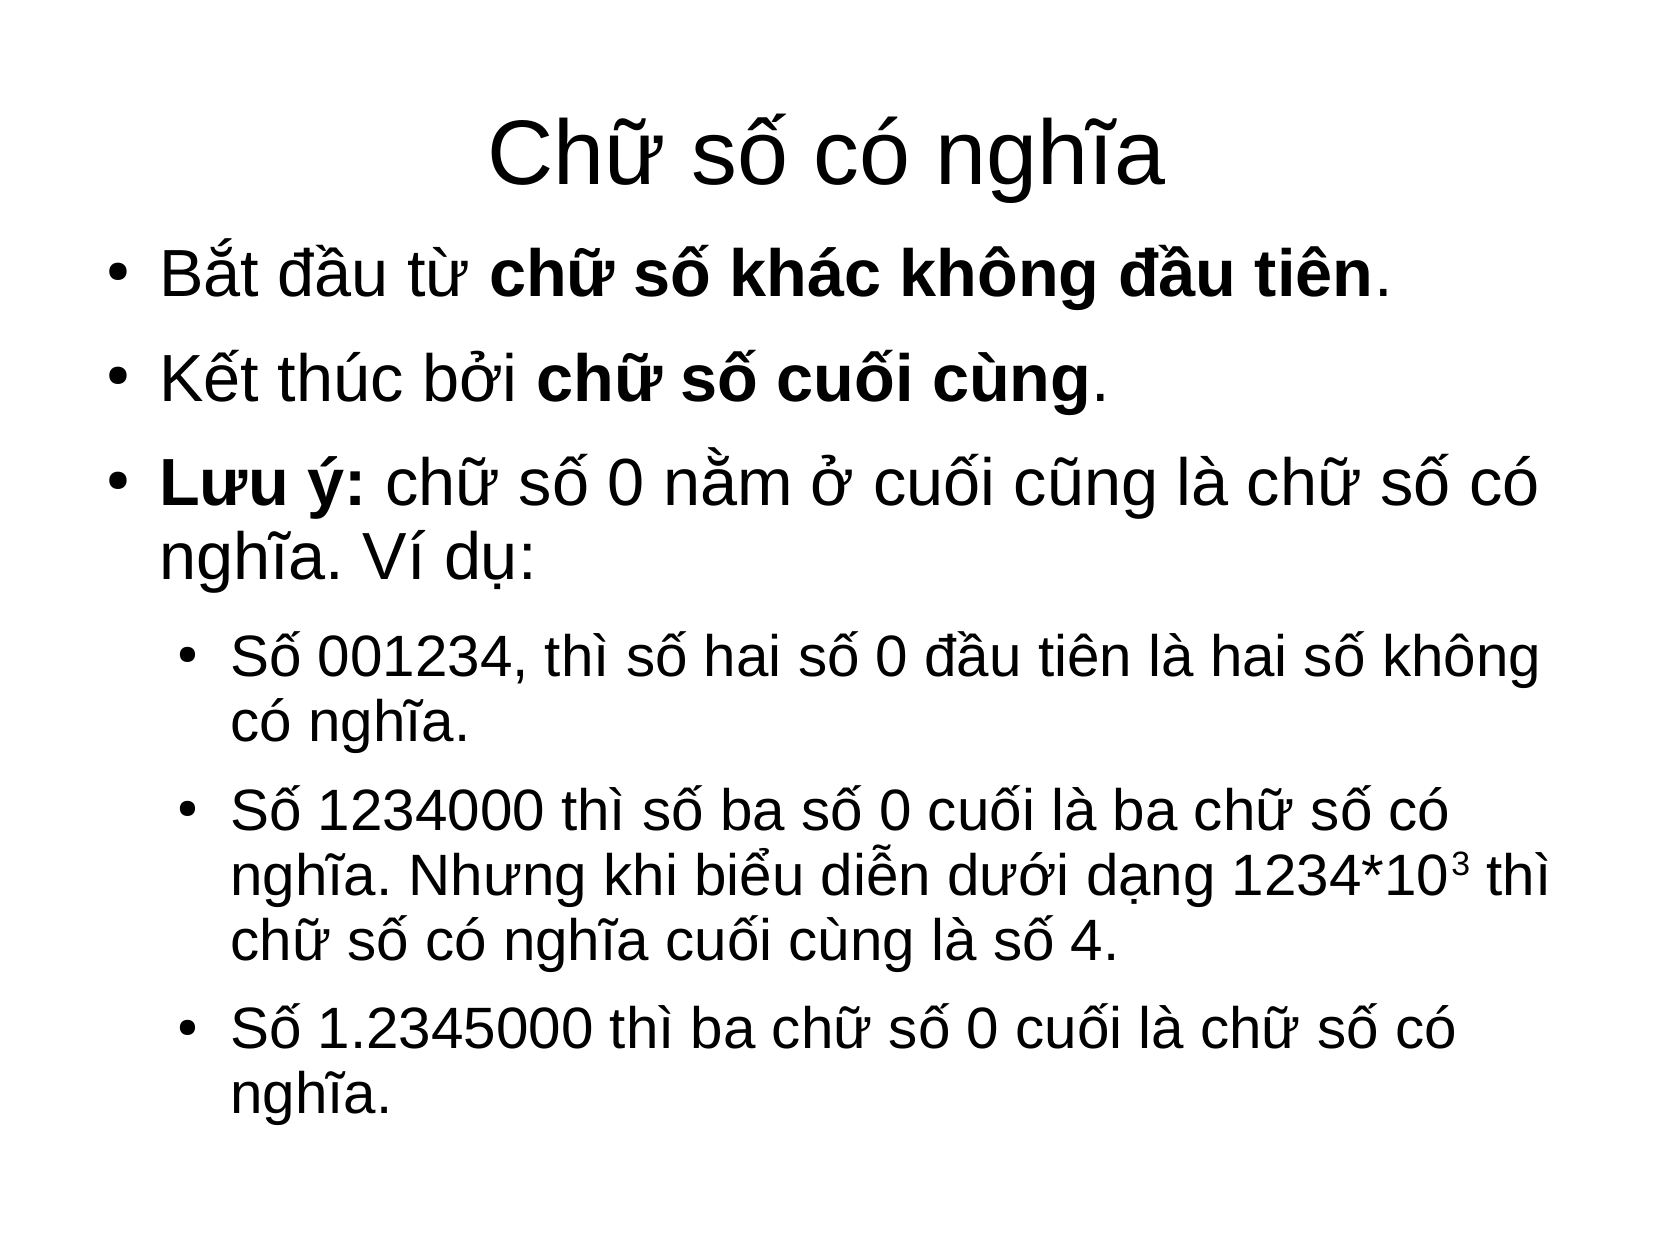

# Chữ số có nghĩa
Bắt đầu từ chữ số khác không đầu tiên.
Kết thúc bởi chữ số cuối cùng.
Lưu ý: chữ số 0 nằm ở cuối cũng là chữ số có nghĩa. Ví dụ:
Số 001234, thì số hai số 0 đầu tiên là hai số không có nghĩa.
Số 1234000 thì số ba số 0 cuối là ba chữ số có nghĩa. Nhưng khi biểu diễn dưới dạng 1234*103 thì chữ số có nghĩa cuối cùng là số 4.
Số 1.2345000 thì ba chữ số 0 cuối là chữ số có nghĩa.